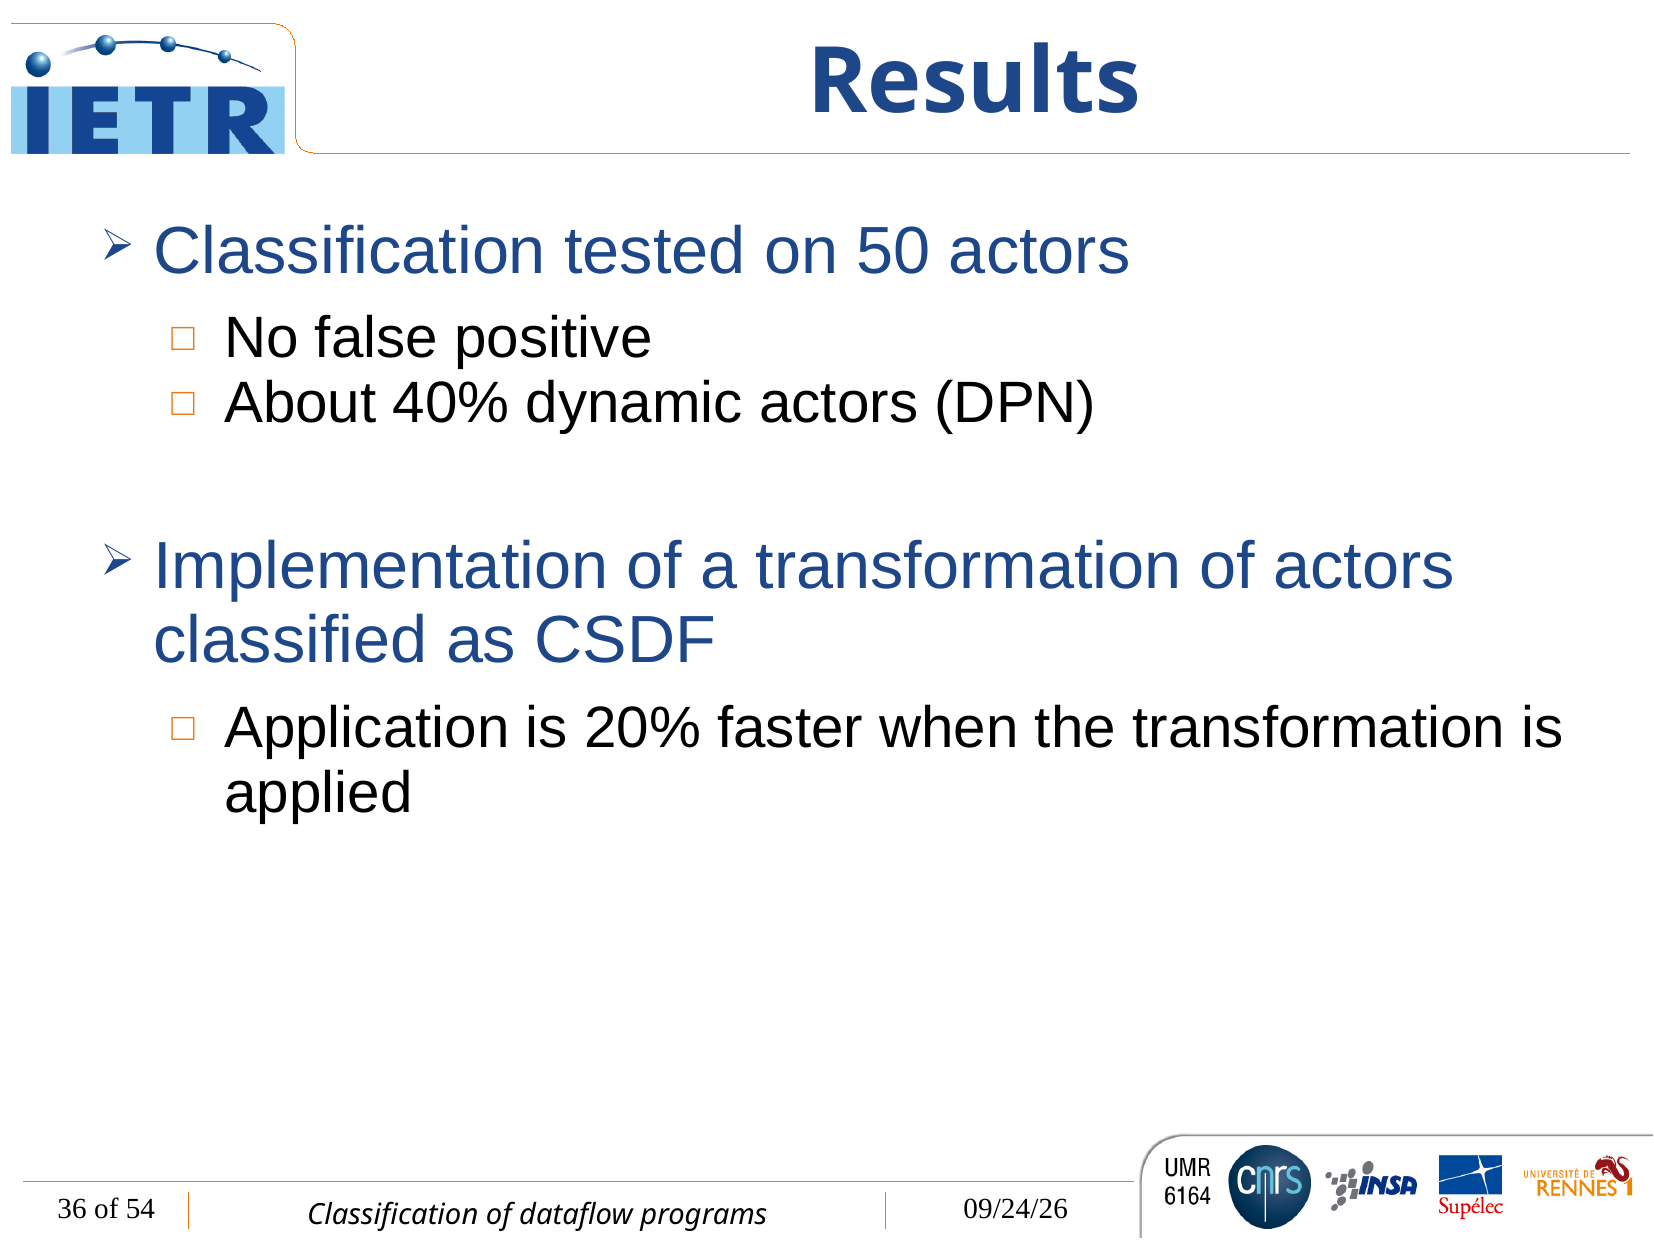

# Results
Classification tested on 50 actors
No false positive
About 40% dynamic actors (DPN)
Implementation of a transformation of actors classified as CSDF
Application is 20% faster when the transformation is applied
36
Classification of dataflow programs